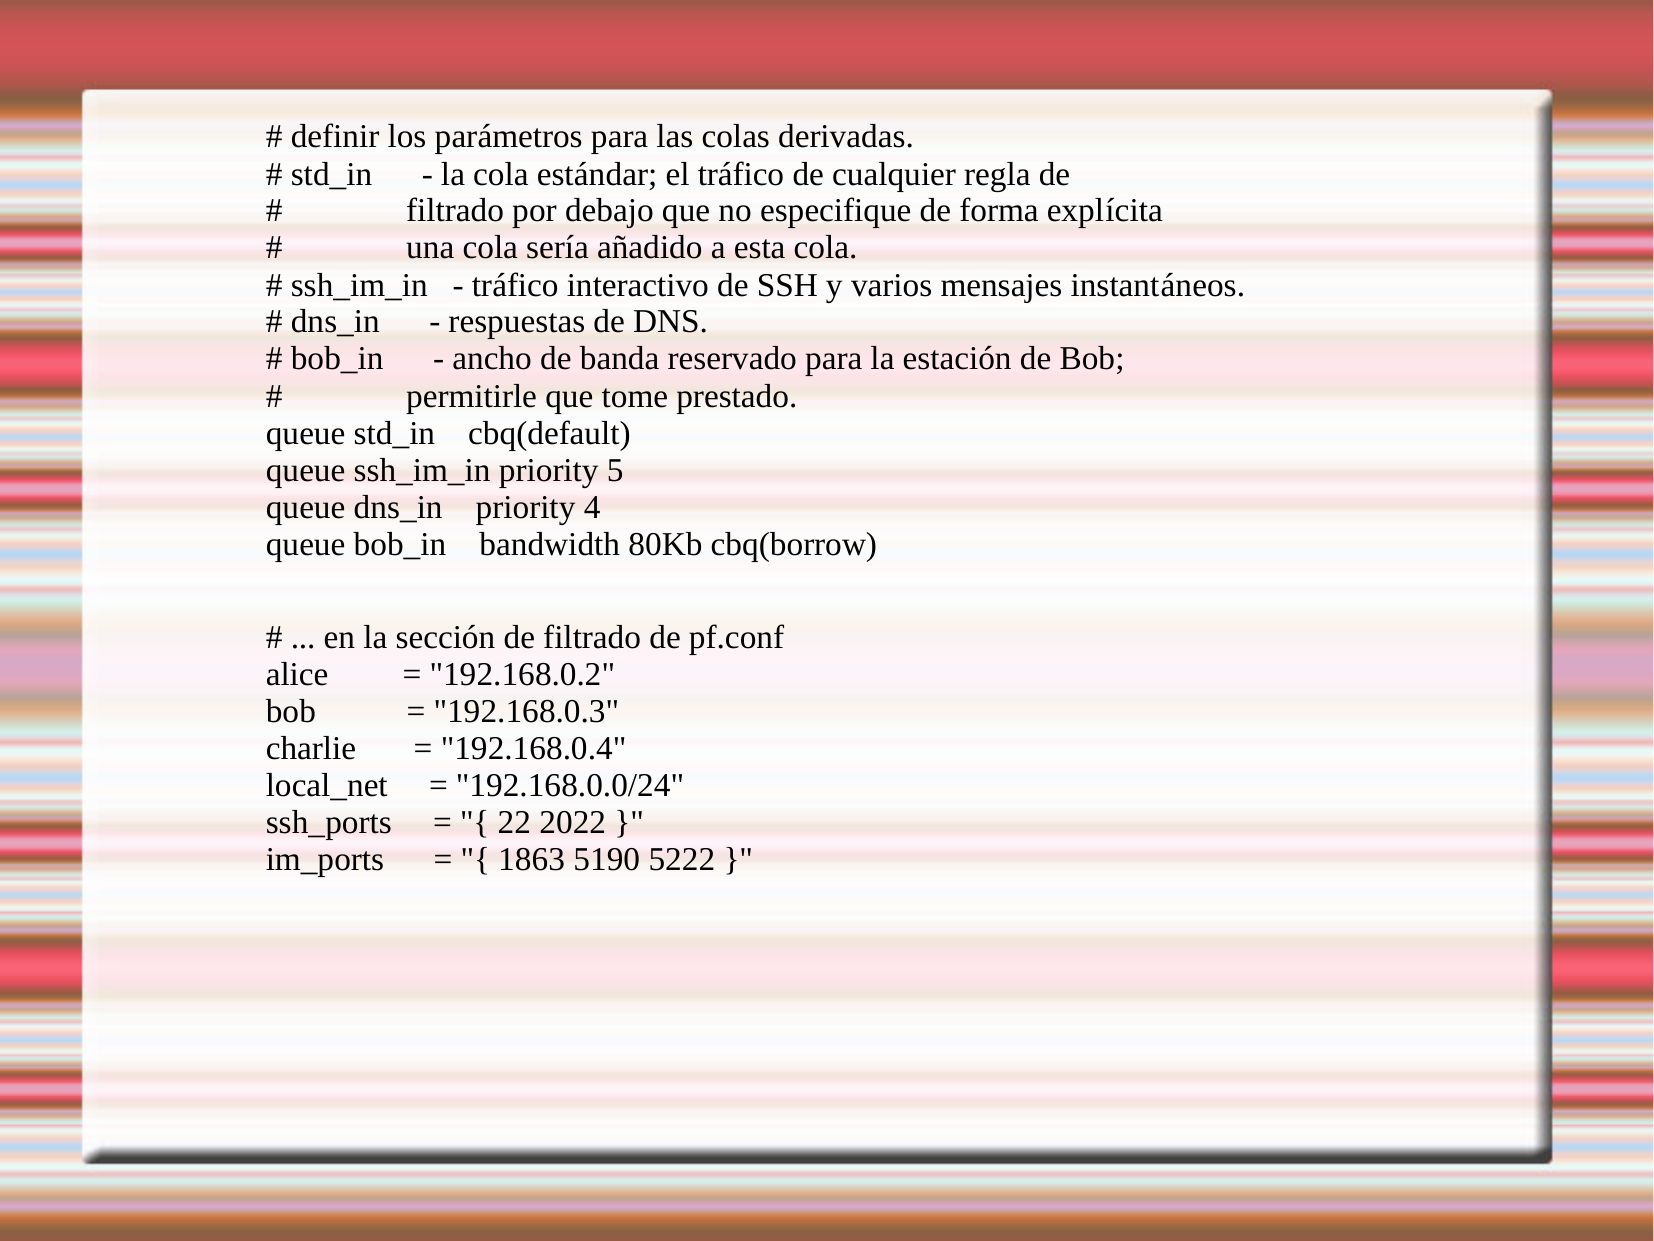

# definir los parámetros para las colas derivadas. # std_in - la cola estándar; el tráfico de cualquier regla de # filtrado por debajo que no especifique de forma explícita # una cola sería añadido a esta cola. # ssh_im_in - tráfico interactivo de SSH y varios mensajes instantáneos. # dns_in - respuestas de DNS. # bob_in - ancho de banda reservado para la estación de Bob; # permitirle que tome prestado. queue std_in cbq(default) queue ssh_im_in priority 5 queue dns_in priority 4 queue bob_in bandwidth 80Kb cbq(borrow)
# ... en la sección de filtrado de pf.conf
alice = "192.168.0.2"
bob = "192.168.0.3"
charlie = "192.168.0.4"
local_net = "192.168.0.0/24"
ssh_ports = "{ 22 2022 }"
im_ports = "{ 1863 5190 5222 }"